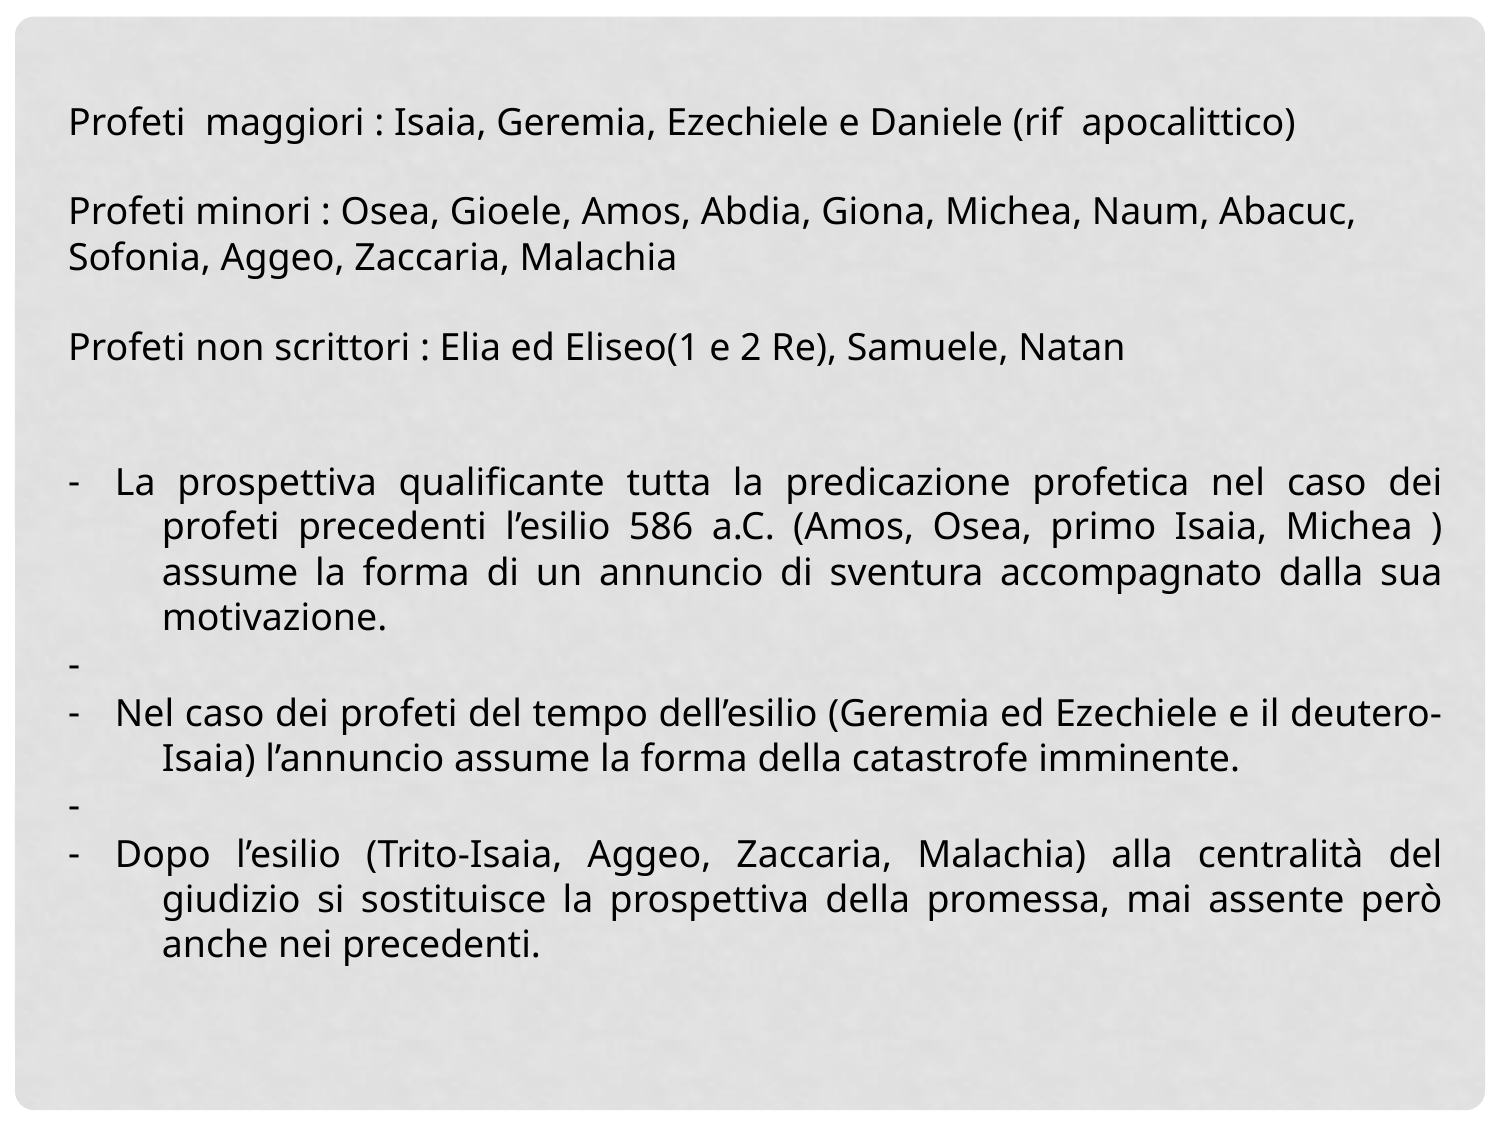

Profeti maggiori : Isaia, Geremia, Ezechiele e Daniele (rif apocalittico)
Profeti minori : Osea, Gioele, Amos, Abdia, Giona, Michea, Naum, Abacuc, Sofonia, Aggeo, Zaccaria, Malachia
Profeti non scrittori : Elia ed Eliseo(1 e 2 Re), Samuele, Natan
La prospettiva qualificante tutta la predicazione profetica nel caso dei profeti precedenti l’esilio 586 a.C. (Amos, Osea, primo Isaia, Michea ) assume la forma di un annuncio di sventura accompagnato dalla sua motivazione.
Nel caso dei profeti del tempo dell’esilio (Geremia ed Ezechiele e il deutero- Isaia) l’annuncio assume la forma della catastrofe imminente.
Dopo l’esilio (Trito-Isaia, Aggeo, Zaccaria, Malachia) alla centralità del giudizio si sostituisce la prospettiva della promessa, mai assente però anche nei precedenti.